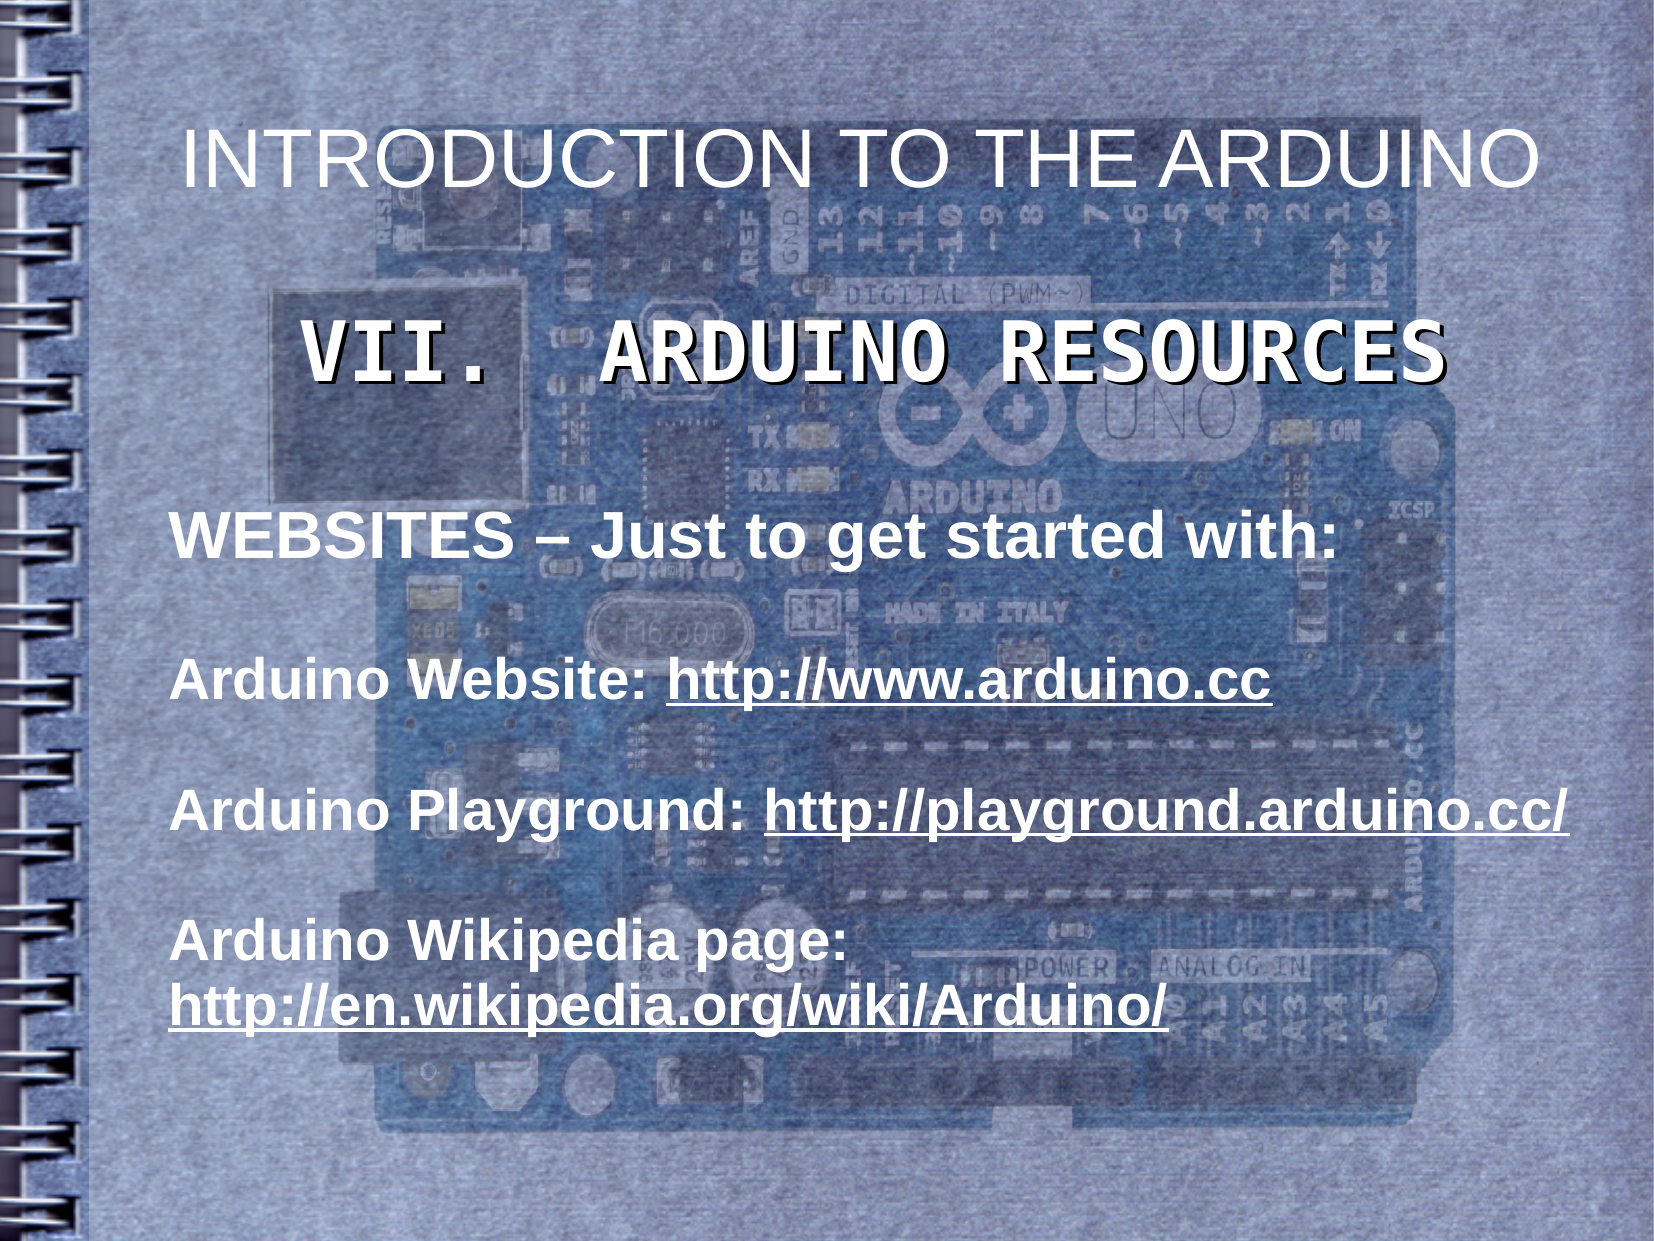

INTRODUCTION TO THE ARDUINO
VII. ARDUINO RESOURCES
WEBSITES – Just to get started with:
Arduino Website: http://www.arduino.cc
Arduino Playground: http://playground.arduino.cc/
Arduino Wikipedia page: http://en.wikipedia.org/wiki/Arduino/